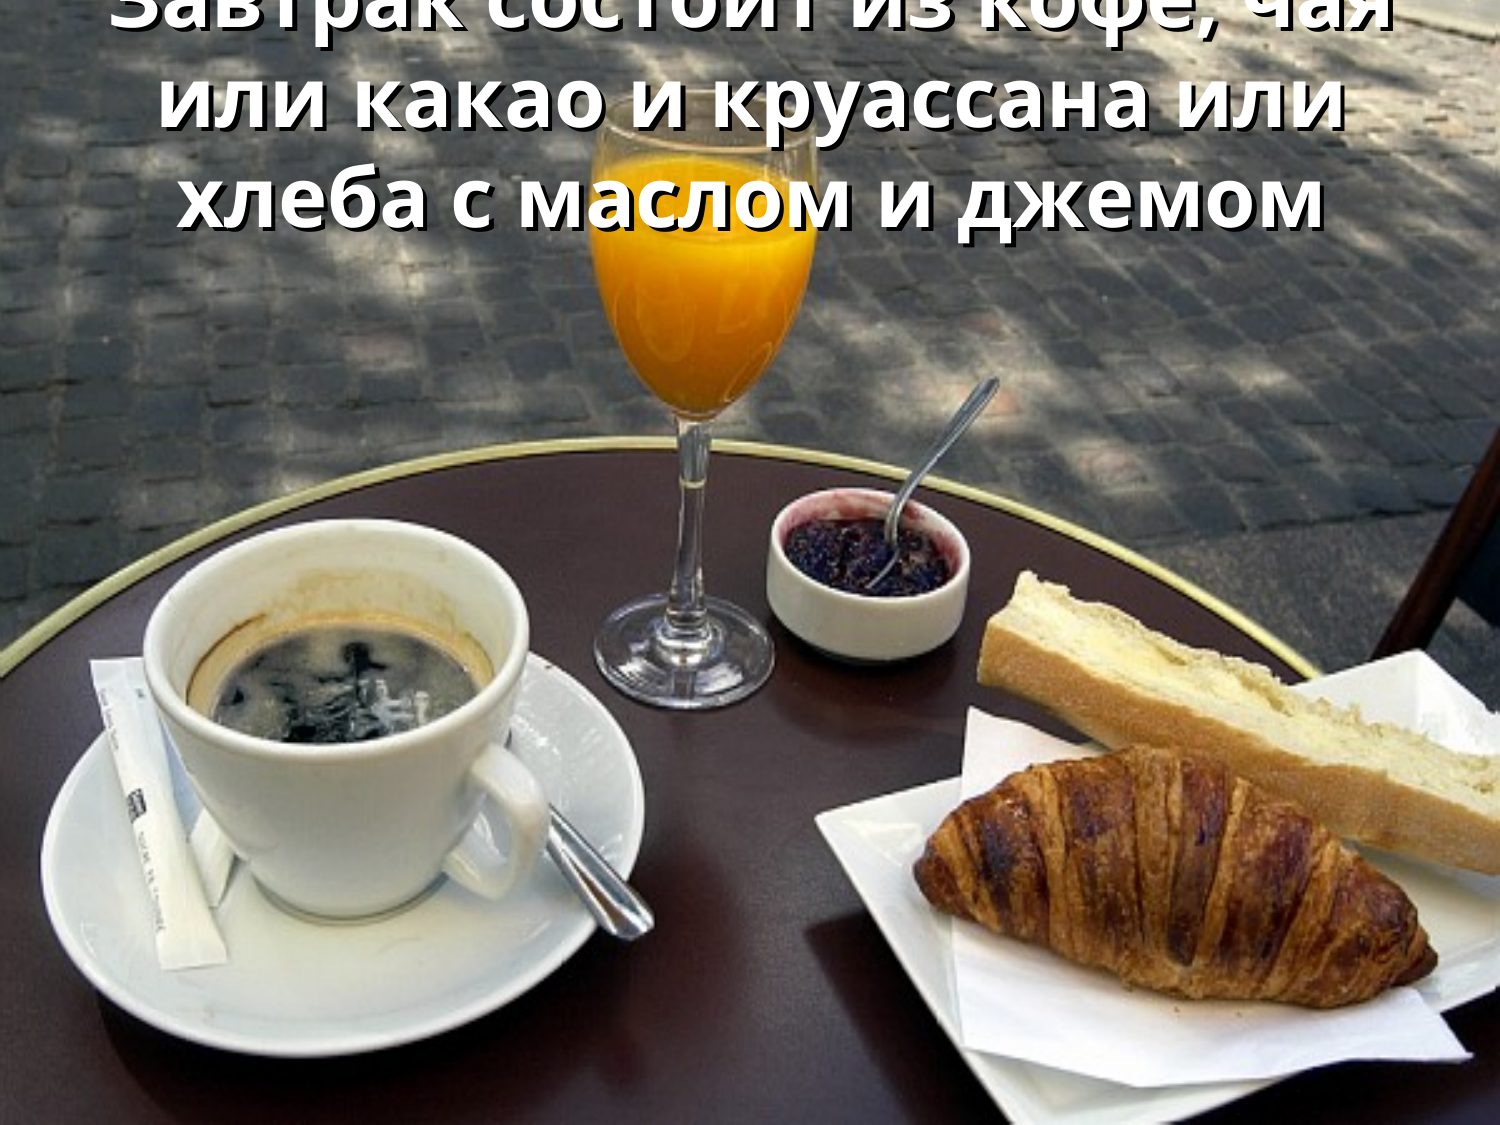

# Завтрак состоит из кофе, чая или какао и круассана или хлеба с маслом и джемом